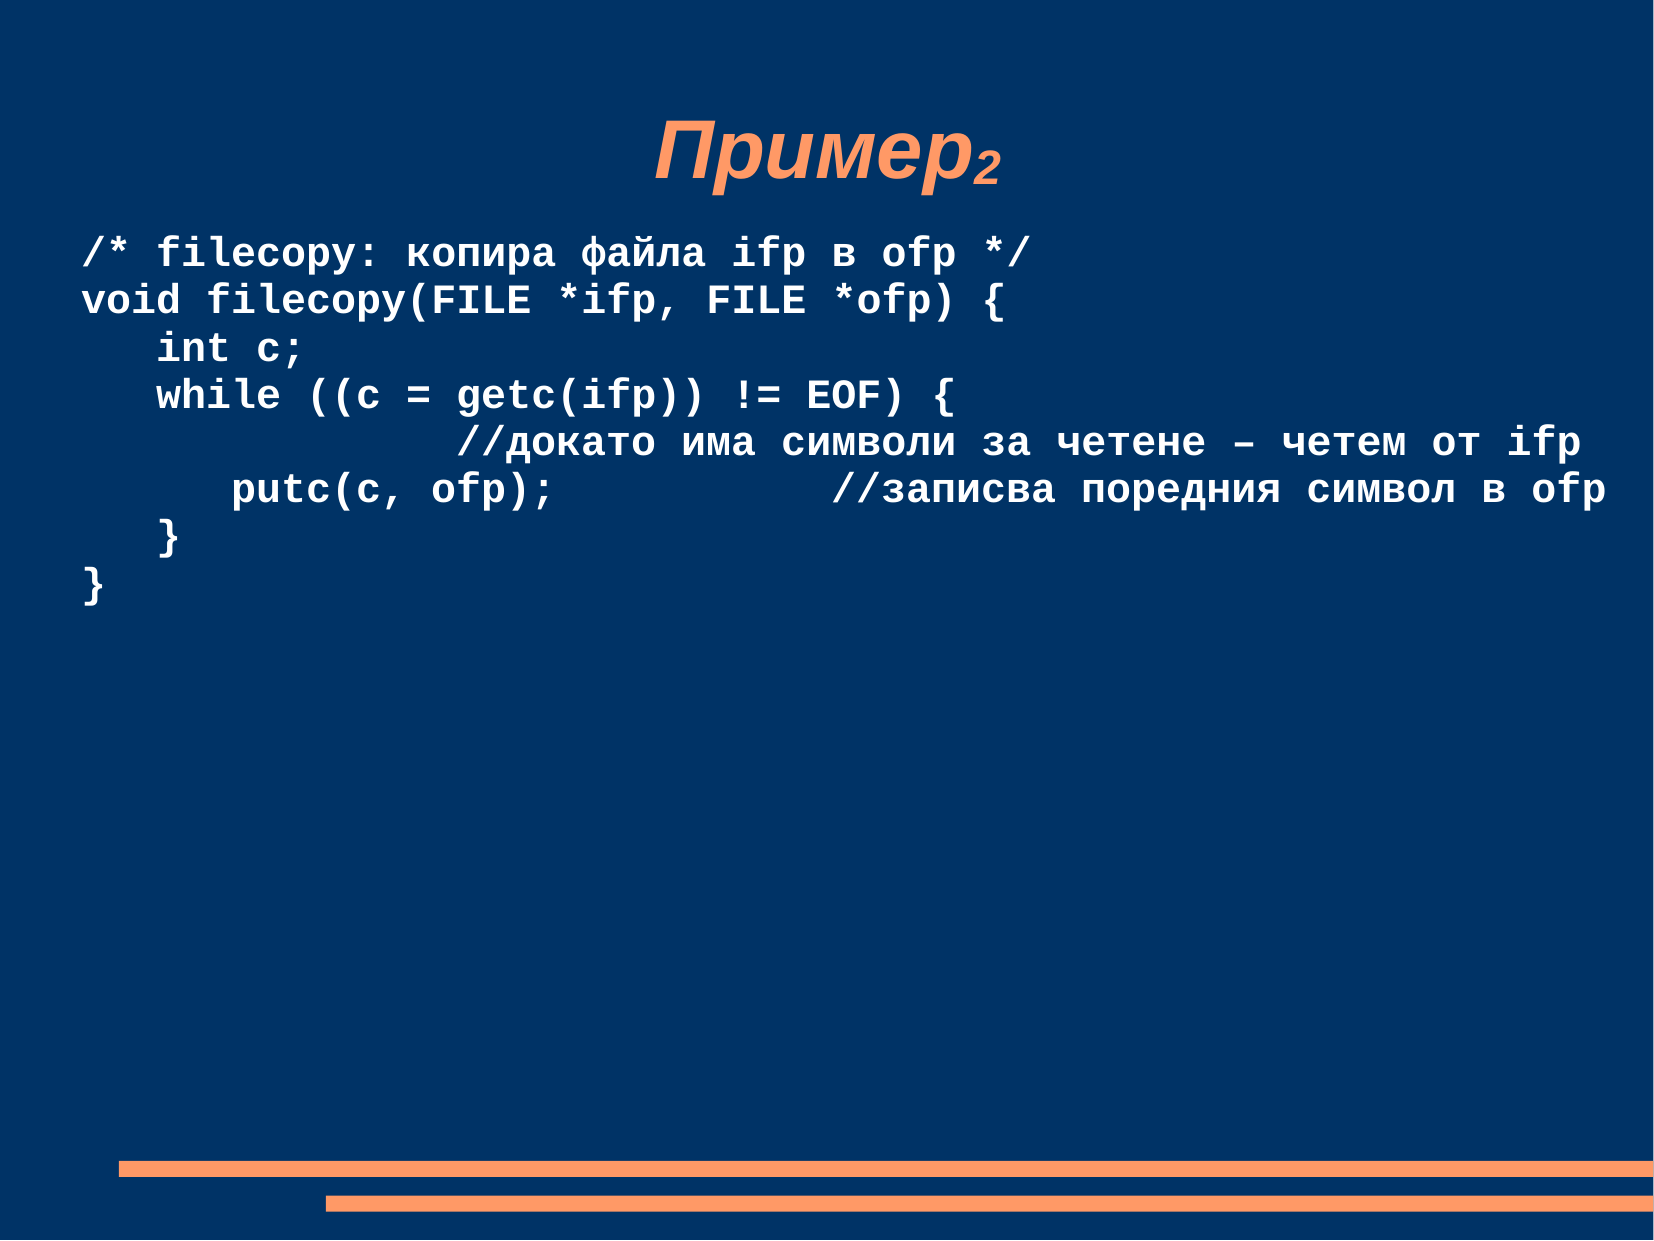

# Пример2
/* filecopy: копира файла ifp в ofp */
void filecopy(FILE *ifp, FILE *ofp) {
	int c;
	while ((c = getc(ifp)) != EOF) {
 					//докато има символи за четене – четем от ifp
		putc(c, ofp); 				//записва поредния символ в ofp
	}
}